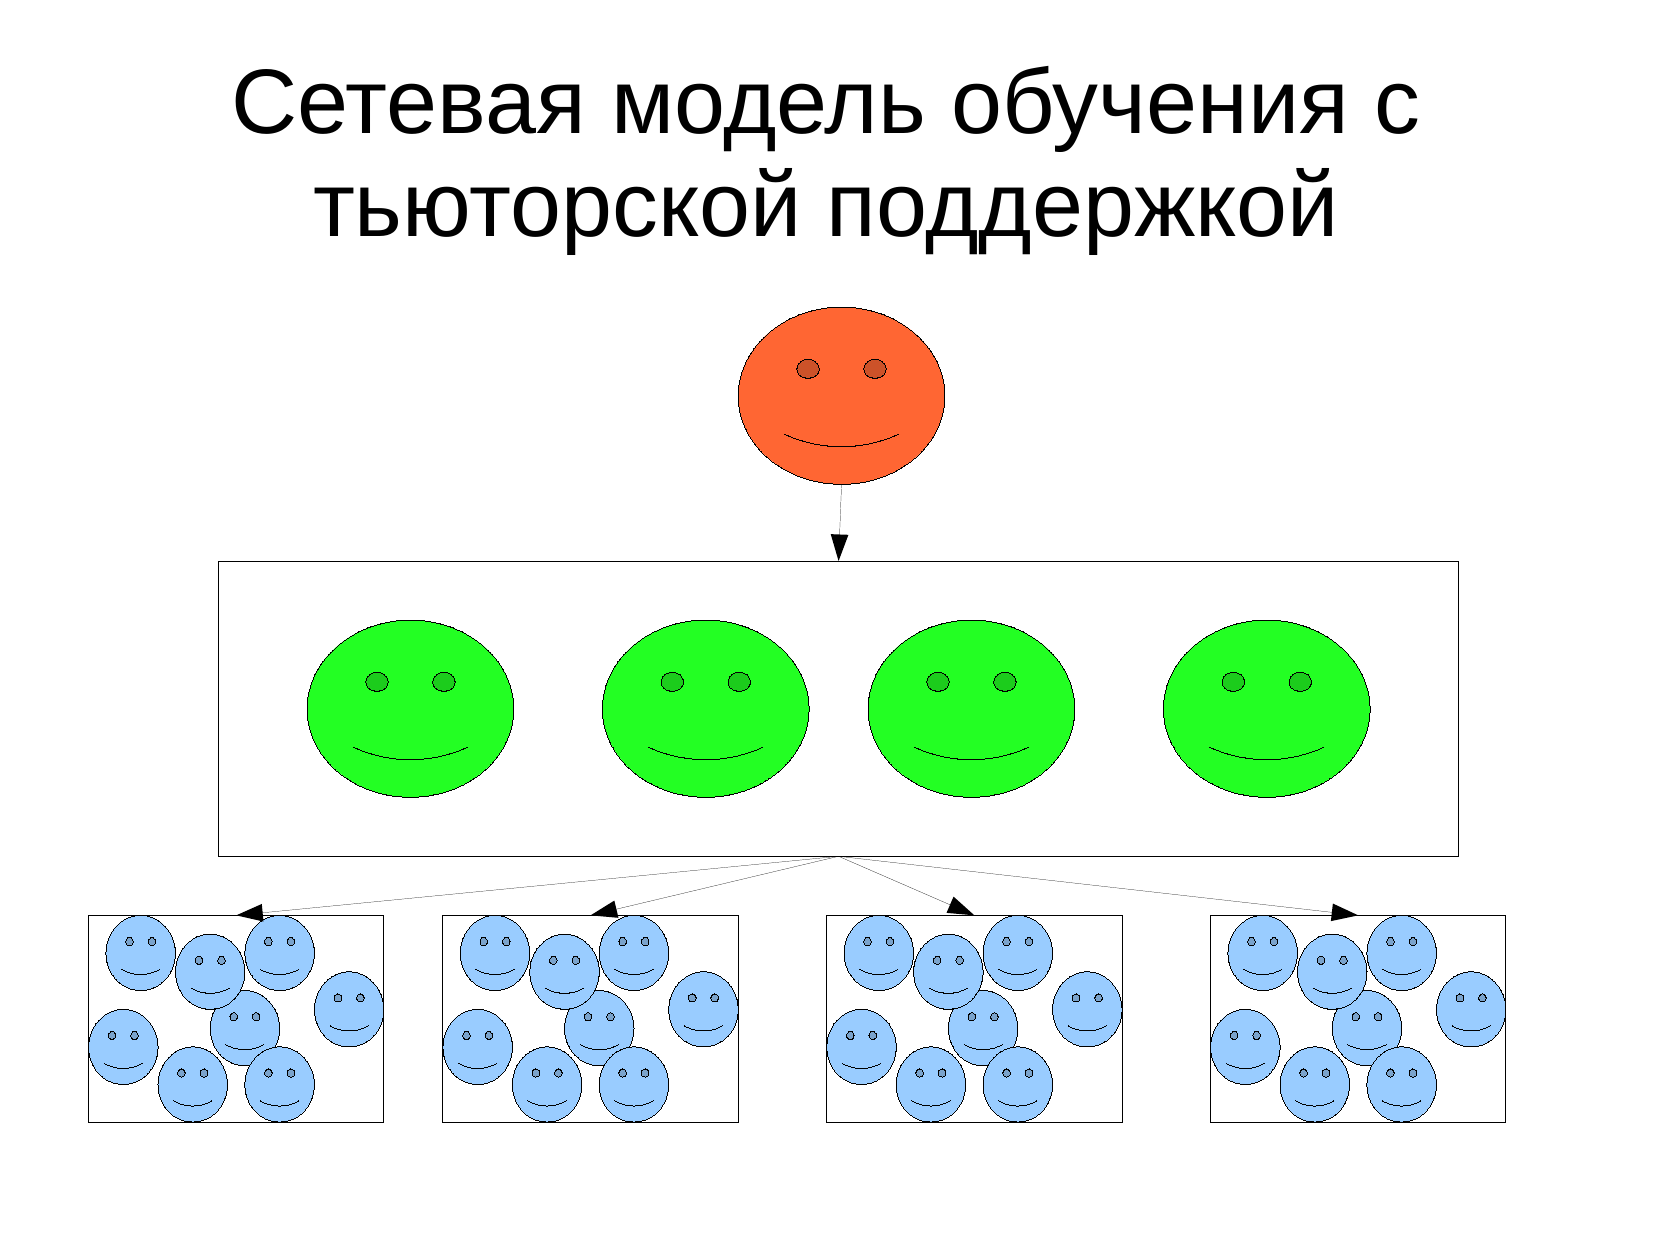

# Сетевая модель обучения с тьюторской поддержкой